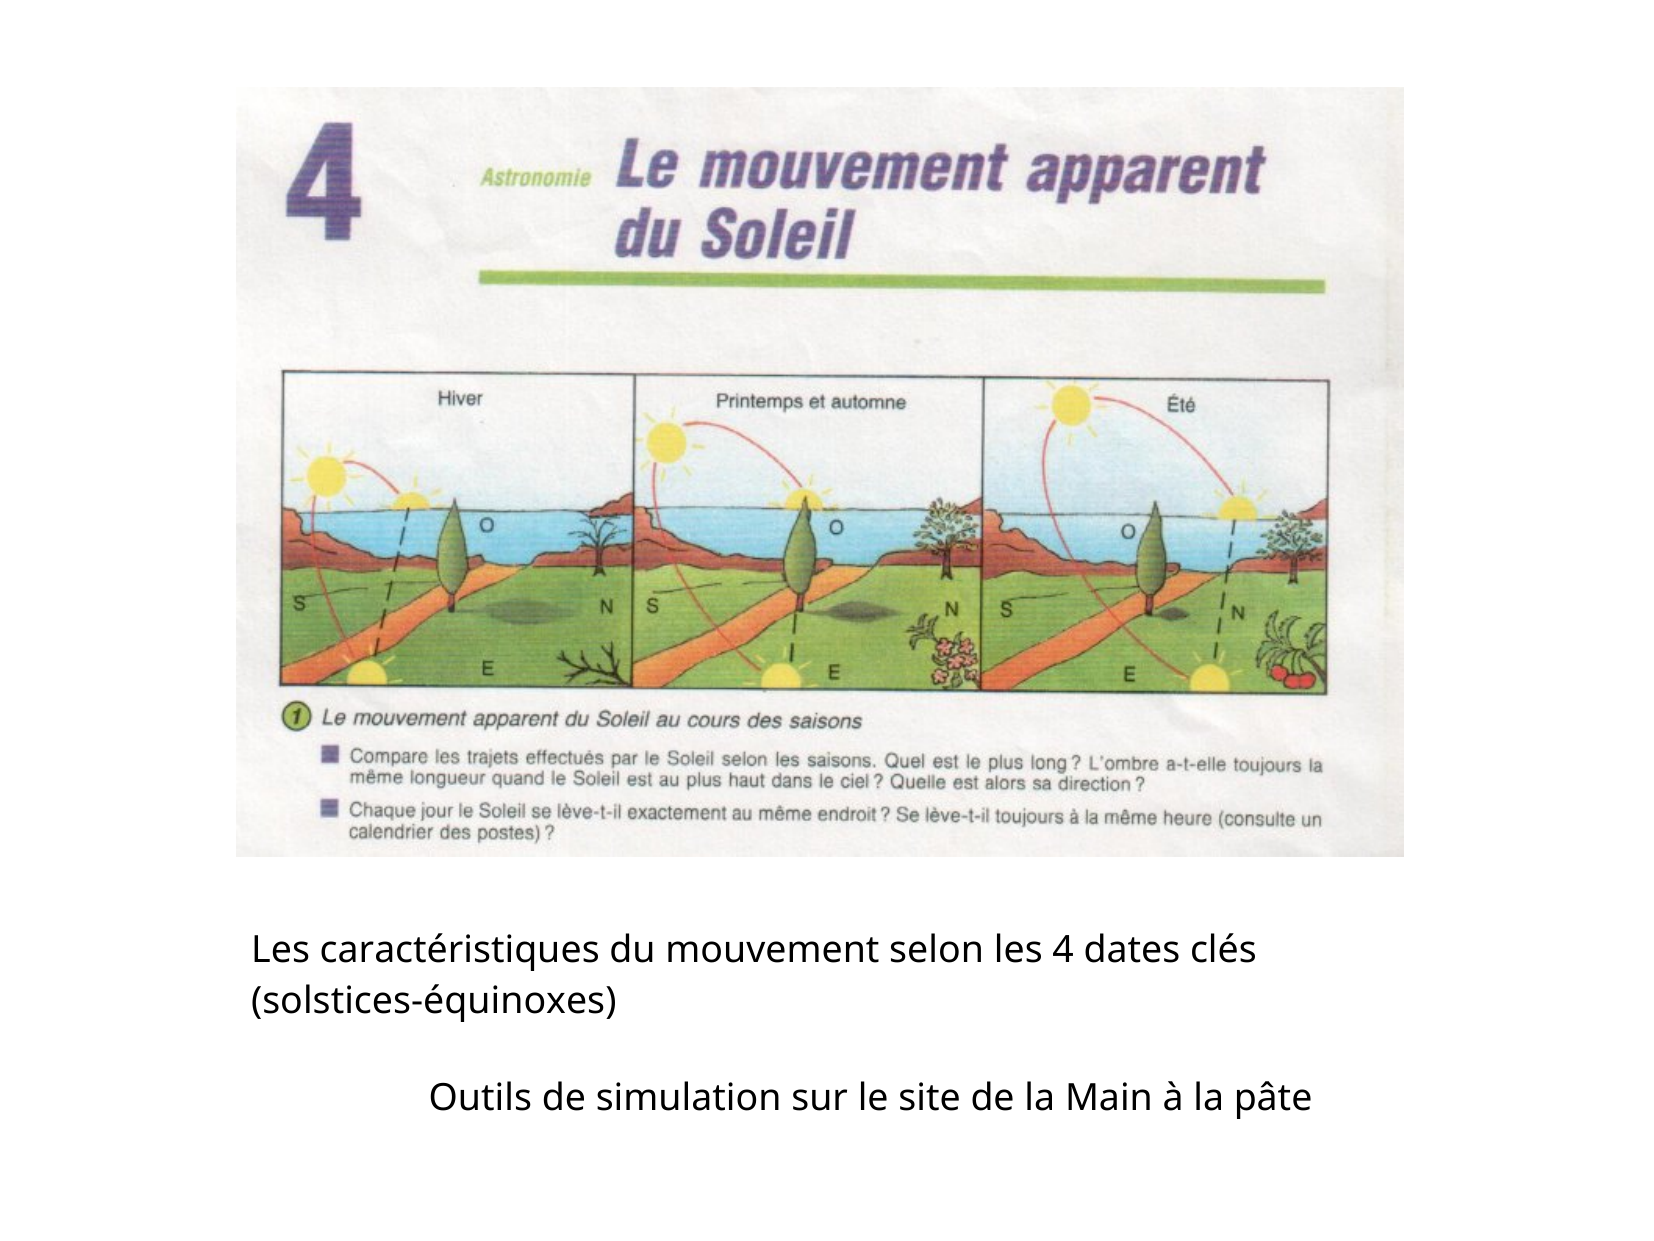

Les caractéristiques du mouvement selon les 4 dates clés (solstices-équinoxes)
Outils de simulation sur le site de la Main à la pâte